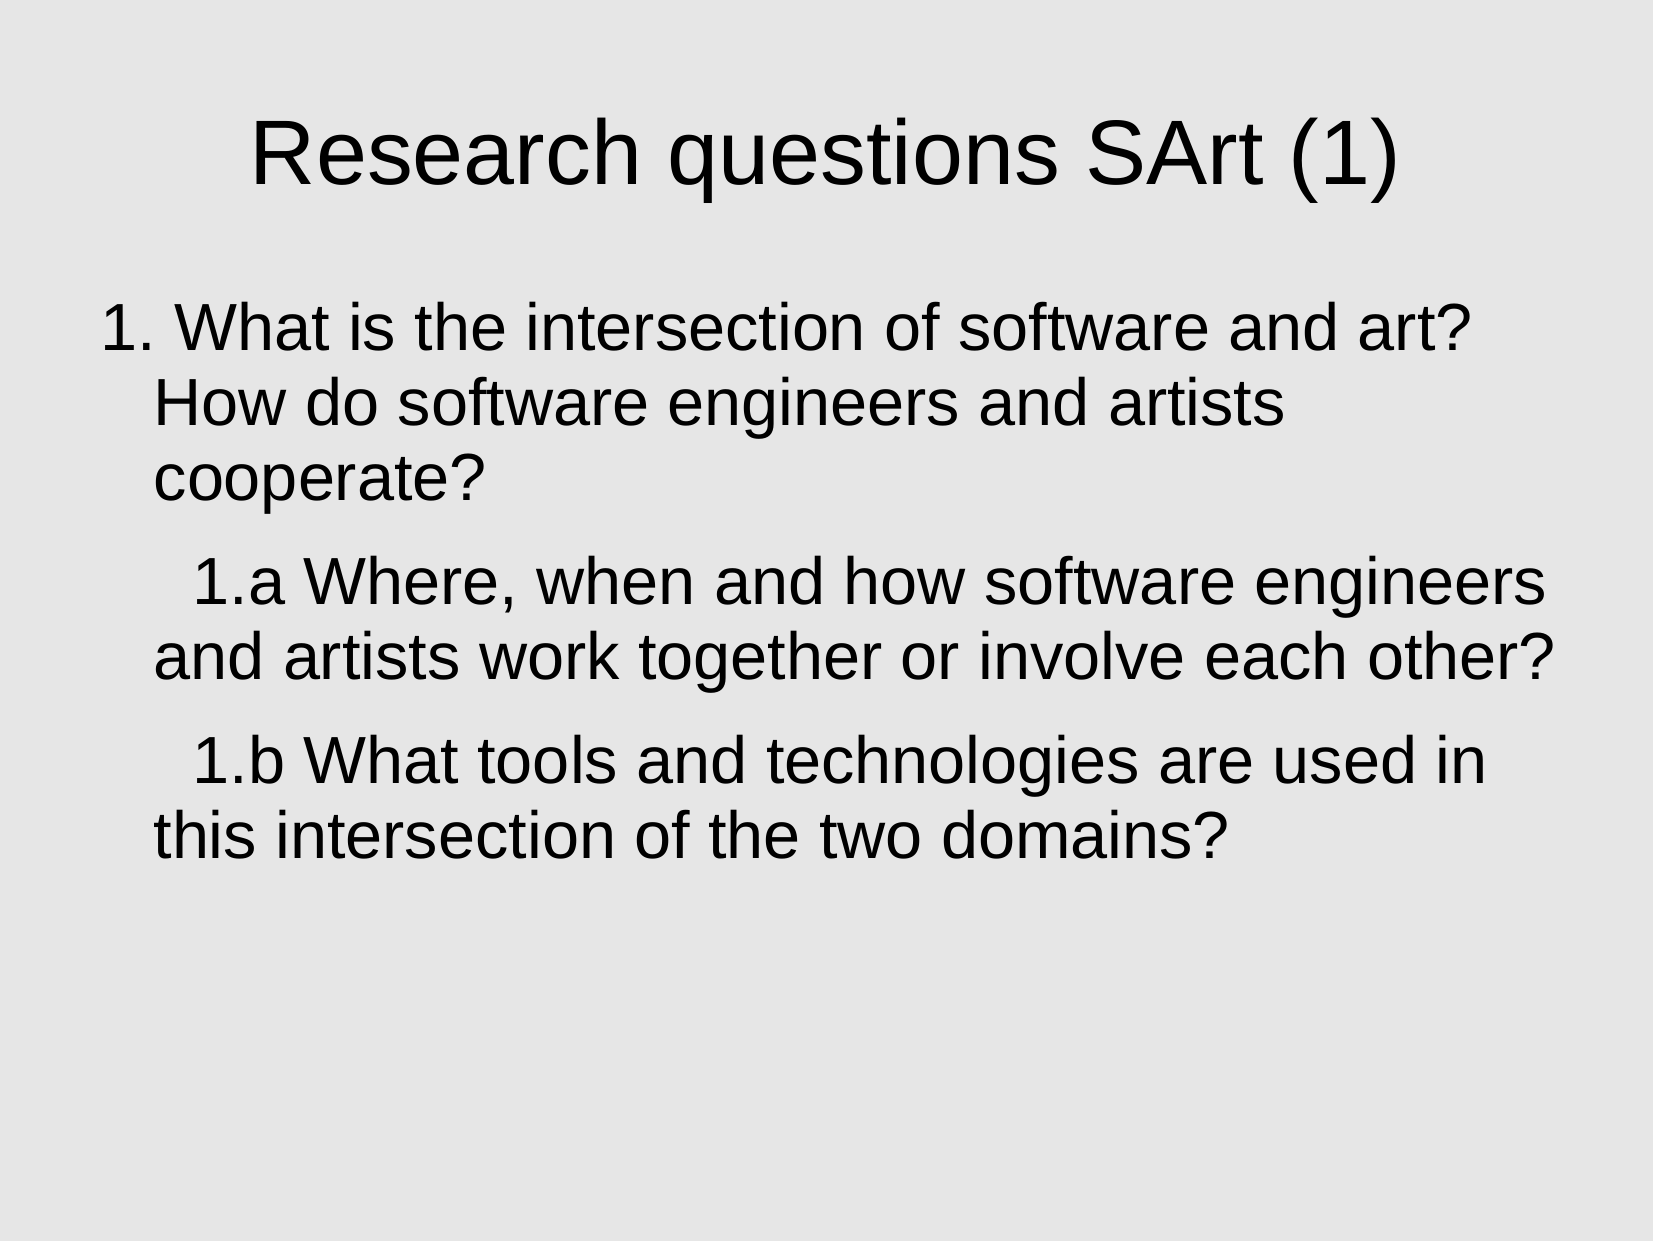

# Research questions SArt (1)
1. What is the intersection of software and art? How do software engineers and artists cooperate?
 1.a Where, when and how software engineers and artists work together or involve each other?
 1.b What tools and technologies are used in this intersection of the two domains?